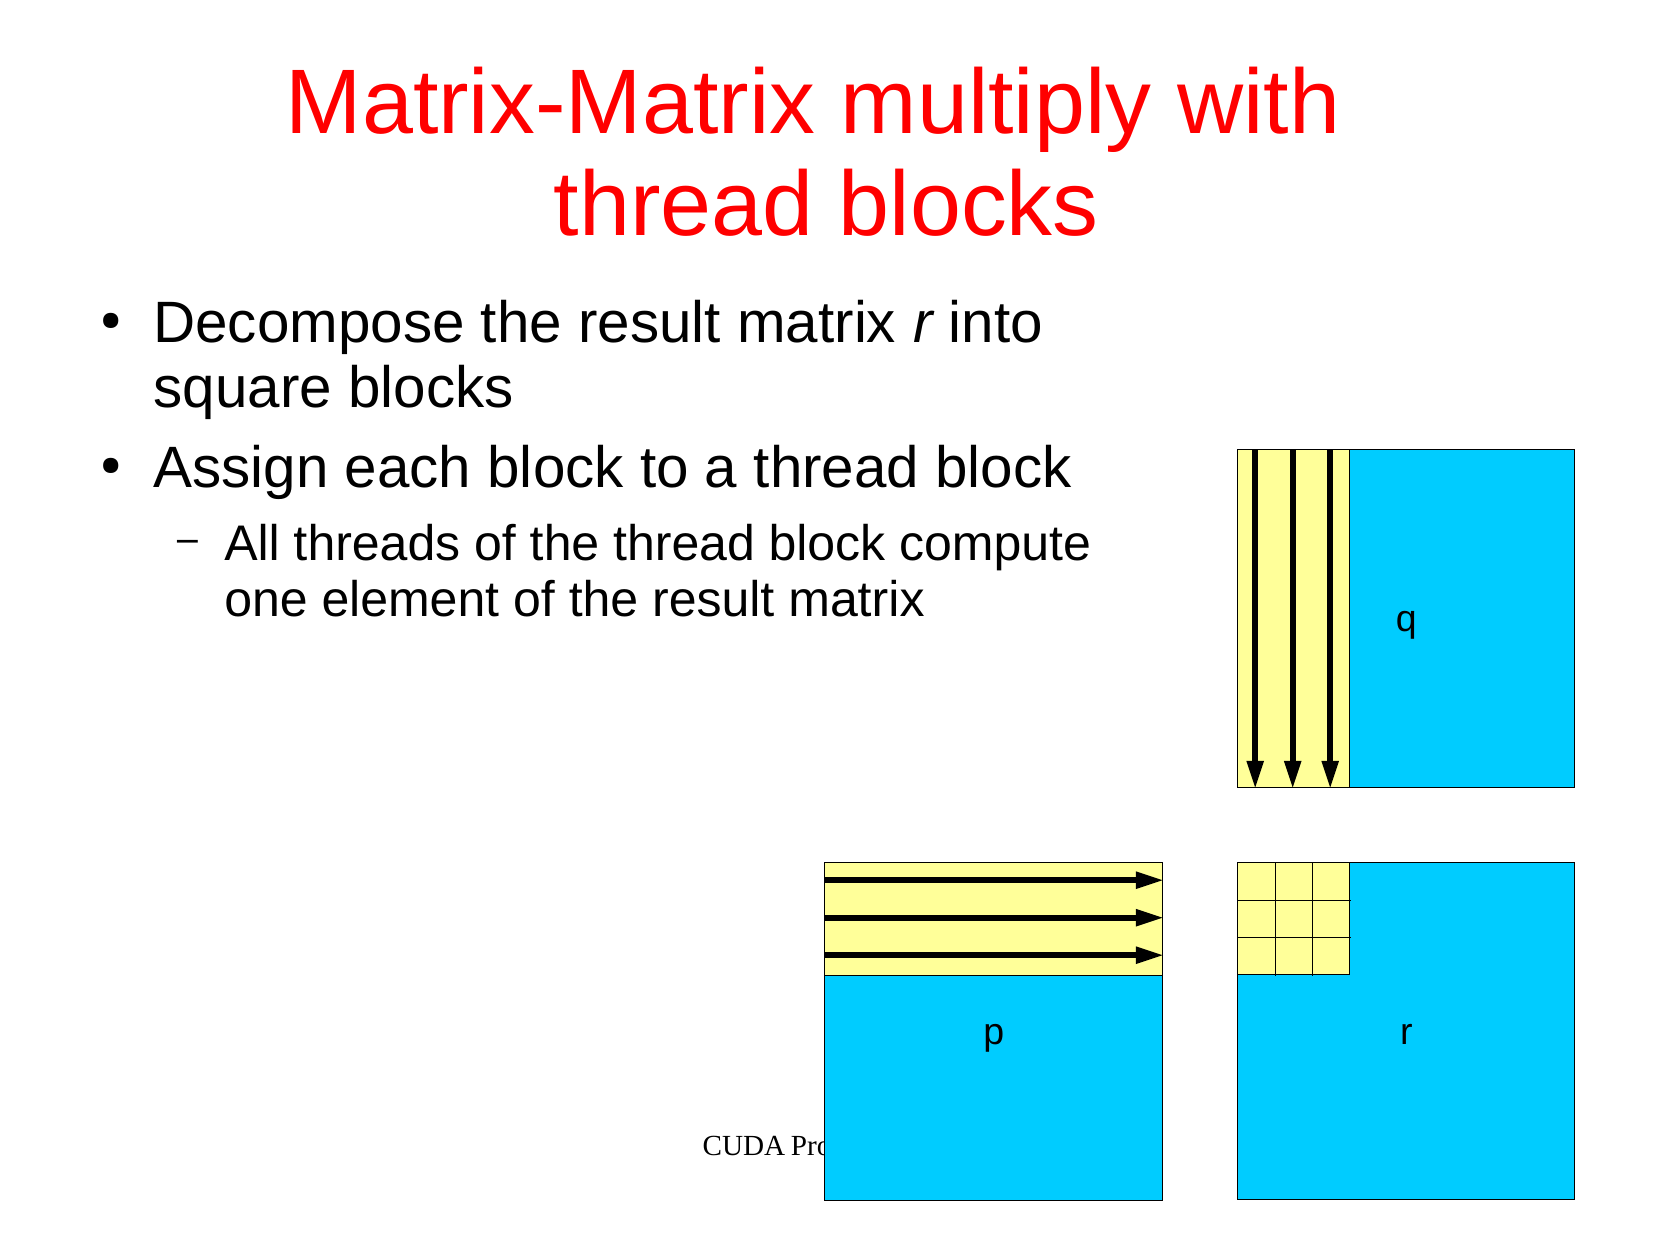

# Matrix-Matrix multiply with thread blocks
Decompose the result matrix r into square blocks
Assign each block to a thread block
All threads of the thread block compute one element of the result matrix
q
r
p
CUDA Programming
74